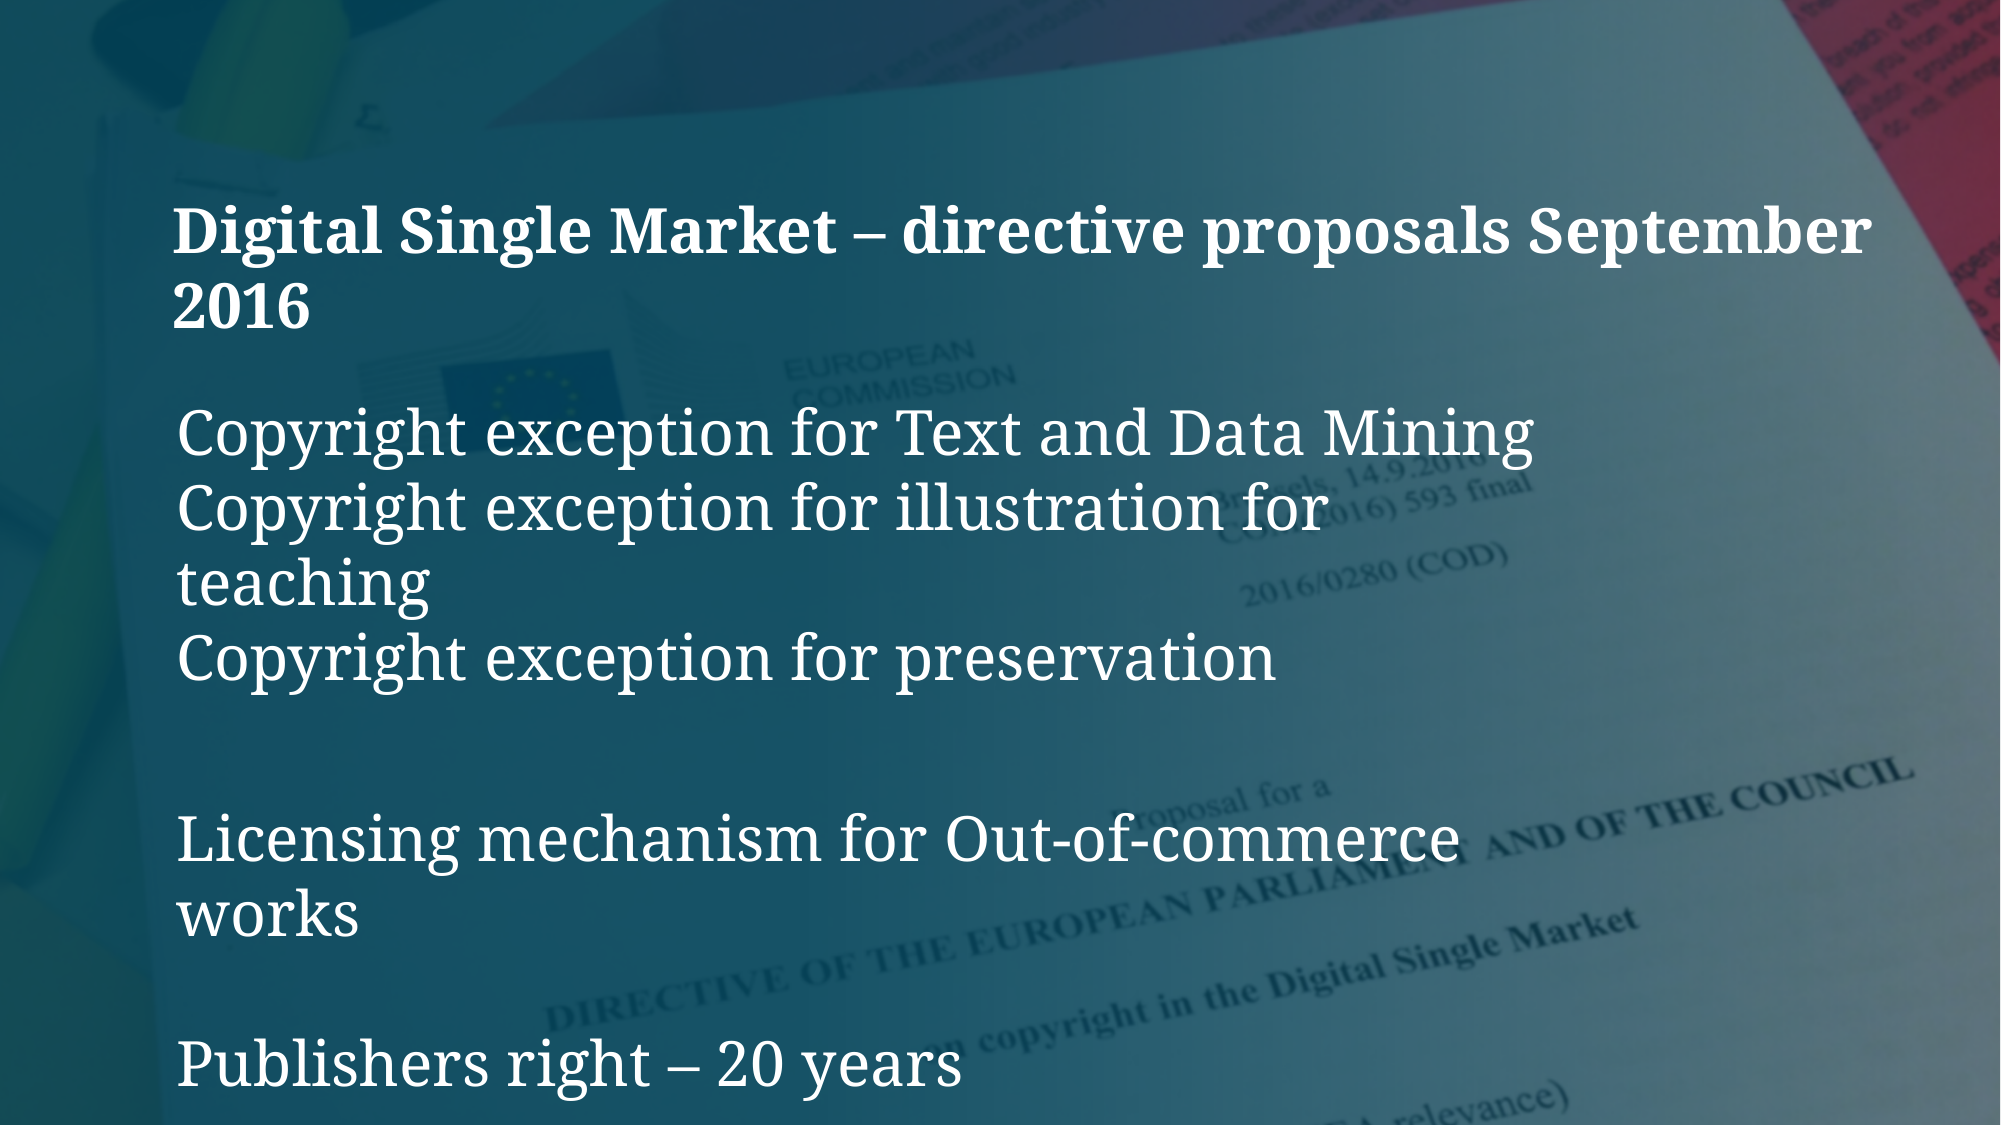

# Digital Single Market – directive proposals September 2016
Copyright exception for Text and Data Mining
Copyright exception for illustration for teaching
Copyright exception for preservation
Licensing mechanism for Out-of-commerce
works
Publishers right – 20 years